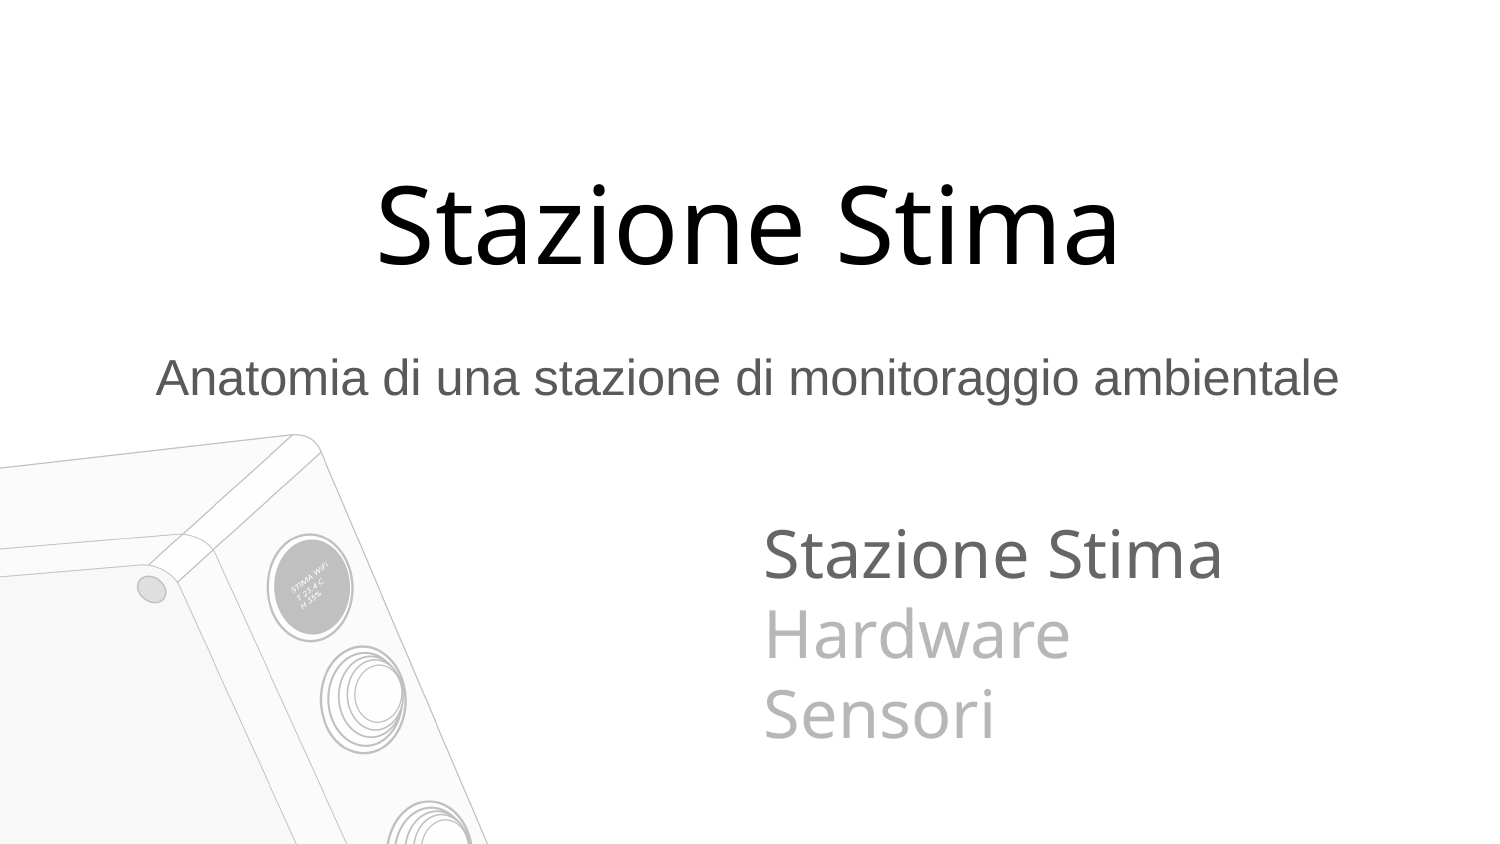

# Stazione Stima
Anatomia di una stazione di monitoraggio ambientale
Stazione Stima
Hardware
Sensori